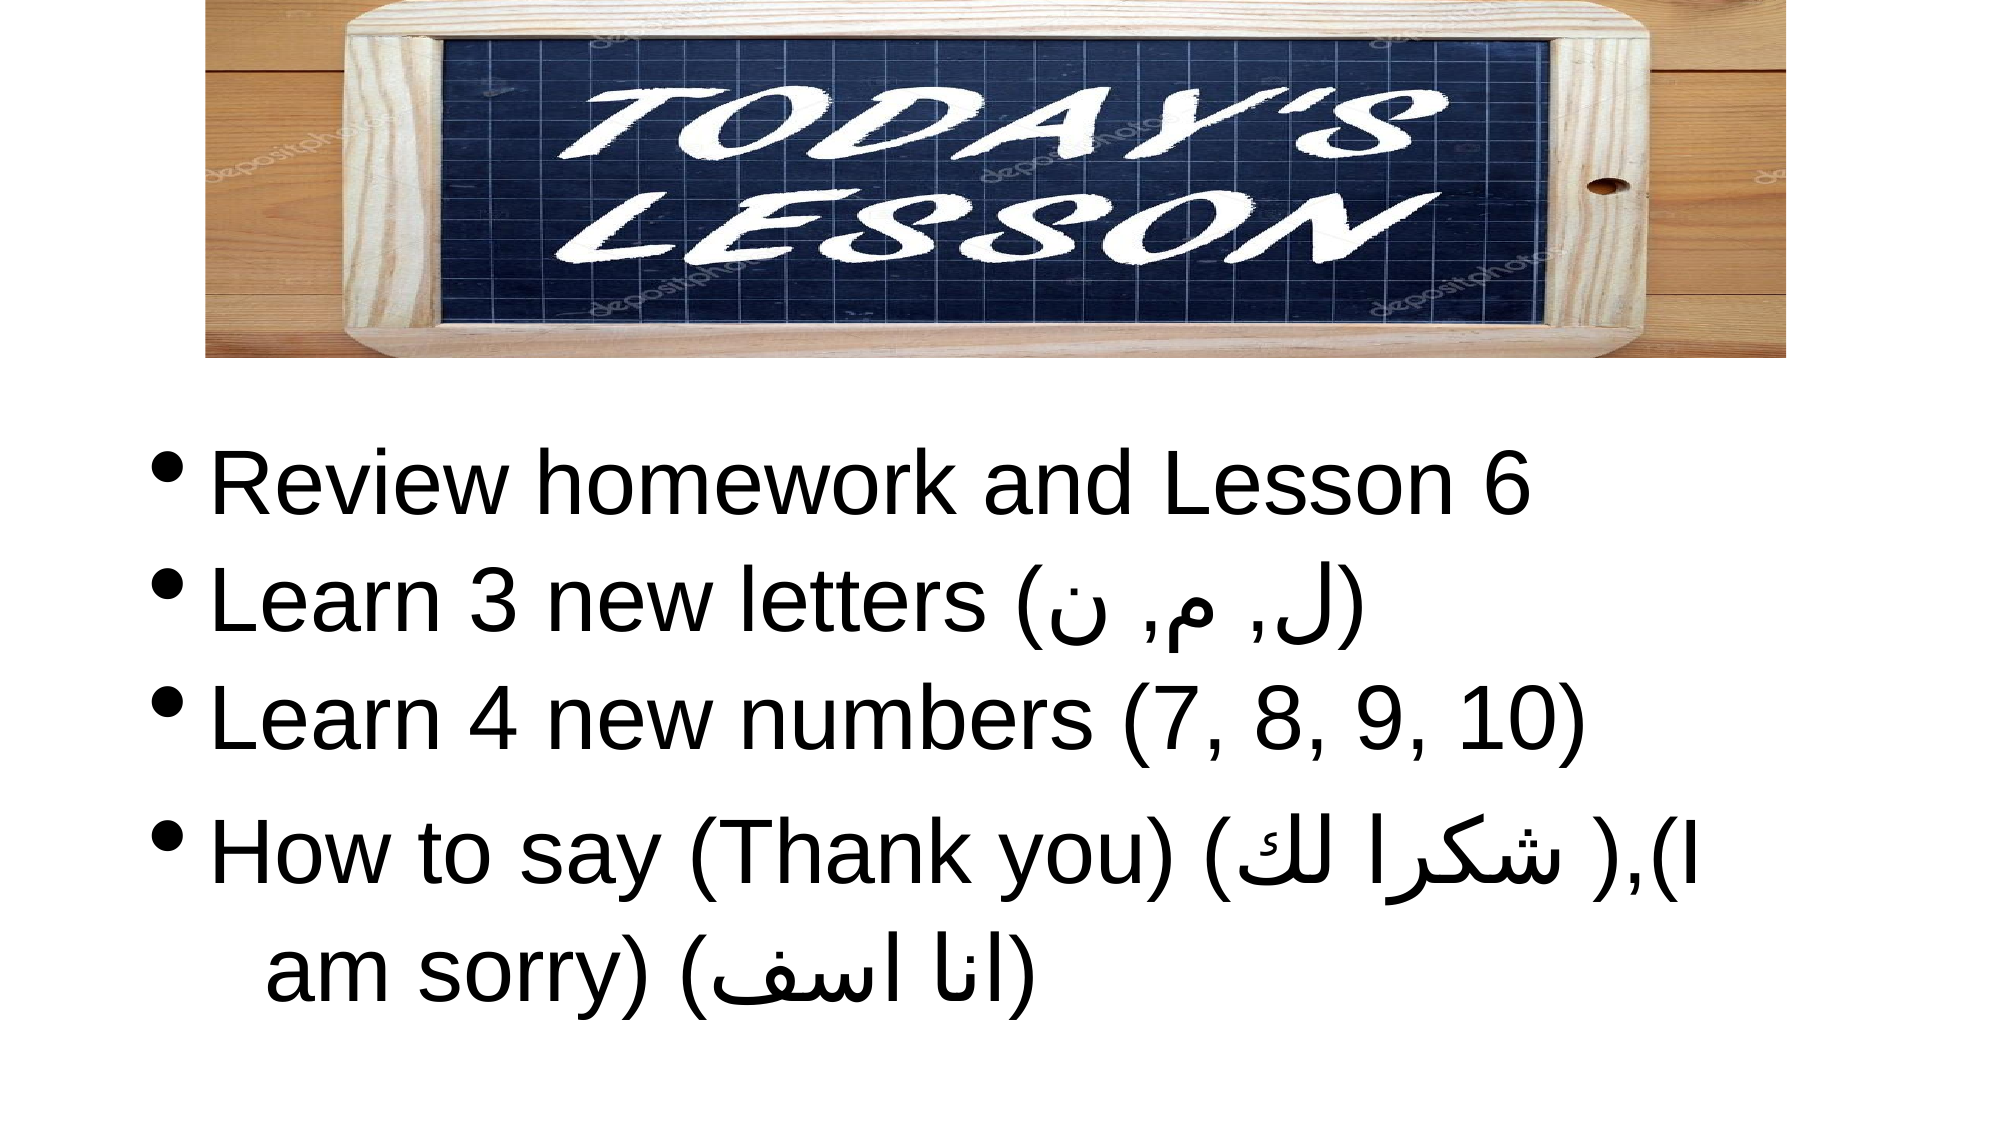

# Review homework and Lesson 6
Learn 3 new letters (ل, م, ن)
Learn 4 new numbers (7, 8, 9, 10)
How to say (Thank you) (شكرا لك ),(I am sorry) (انا اسف)